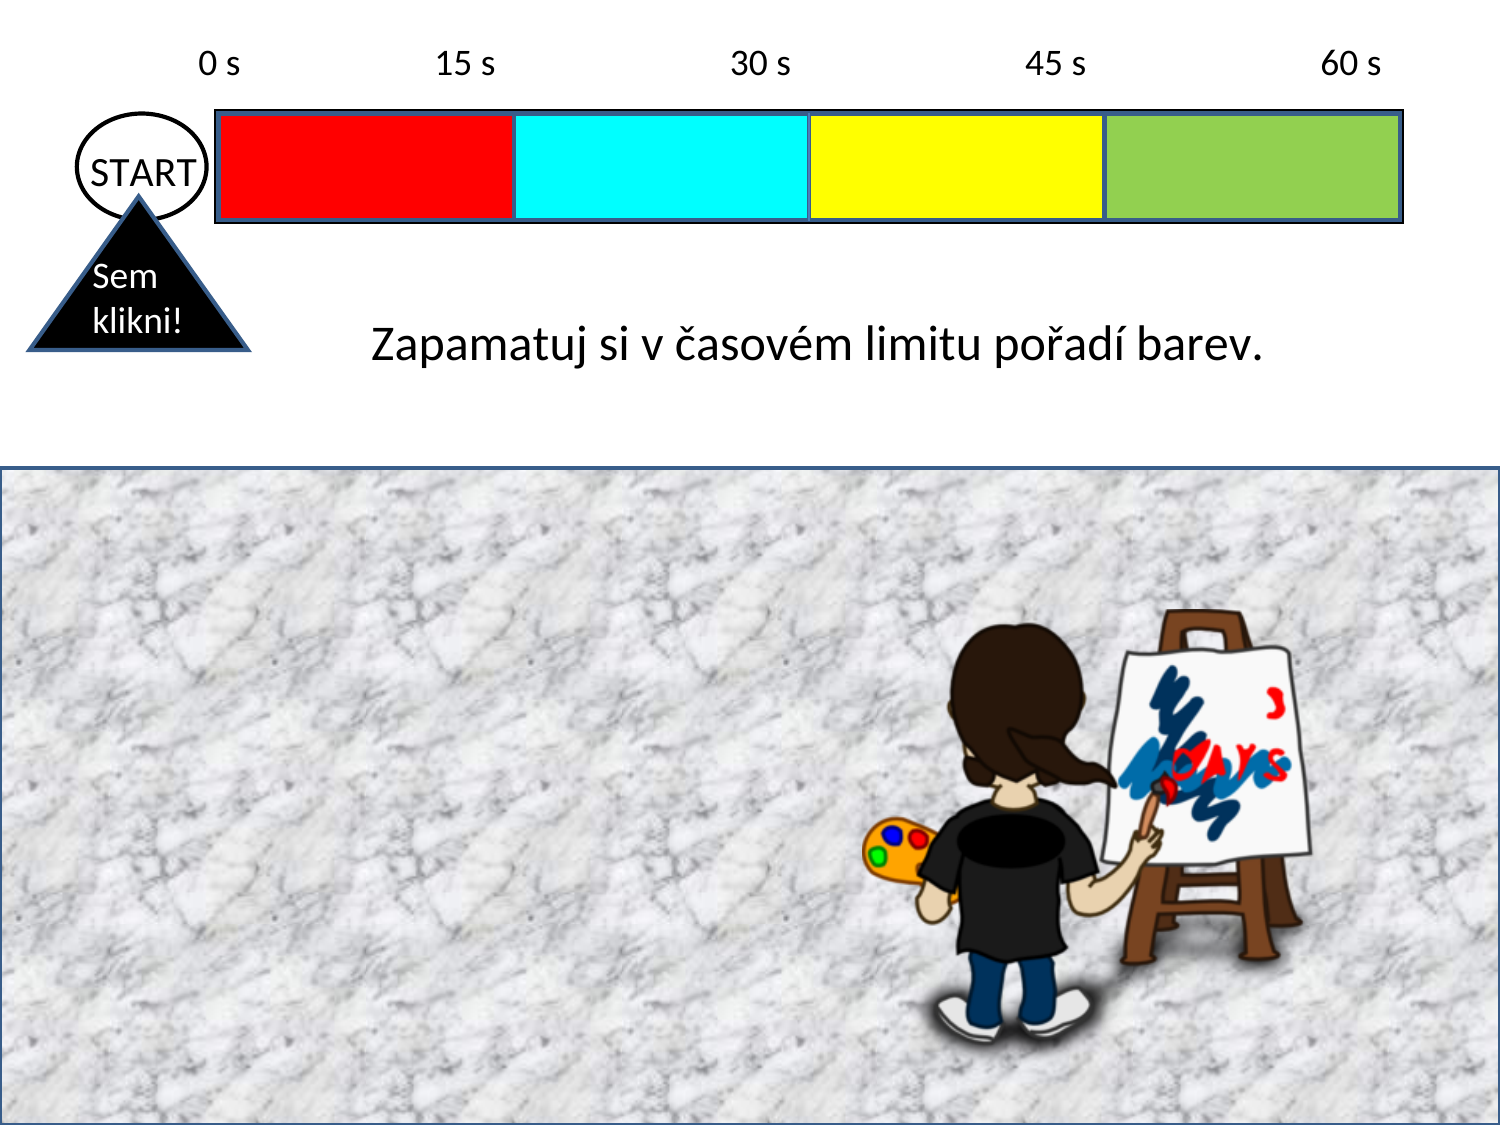

0 s
15 s
30 s
45 s
60 s
START
Sem
klikni!
Zapamatuj si v časovém limitu pořadí barev.
červená
oranžová
žlutá
zelená
hnědá
azurová
modrá
fialová